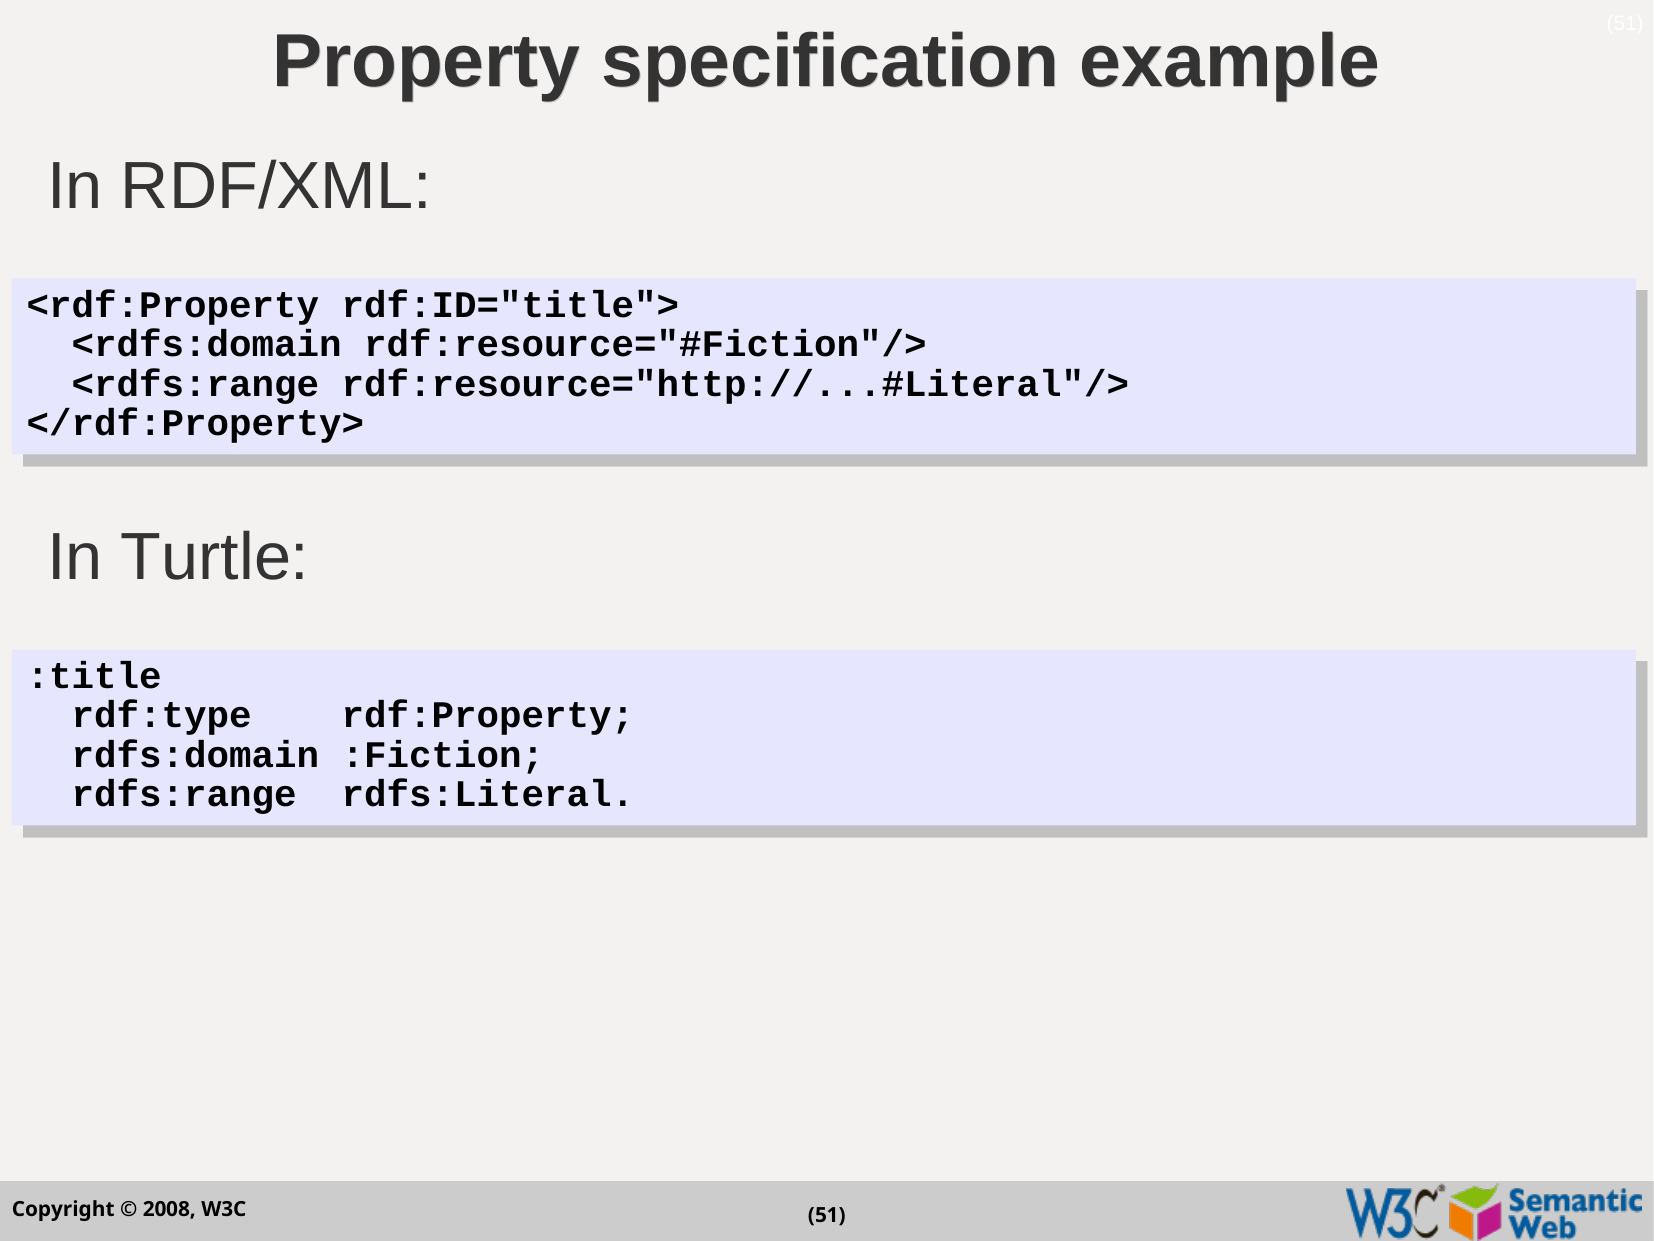

# Property specification example
In RDF/XML:
<rdf:Property rdf:ID="title">
 <rdfs:domain rdf:resource="#Fiction"/>
 <rdfs:range rdf:resource="http://...#Literal"/>
</rdf:Property>
In Turtle:
:title
 rdf:type rdf:Property;
 rdfs:domain :Fiction;
 rdfs:range rdfs:Literal.